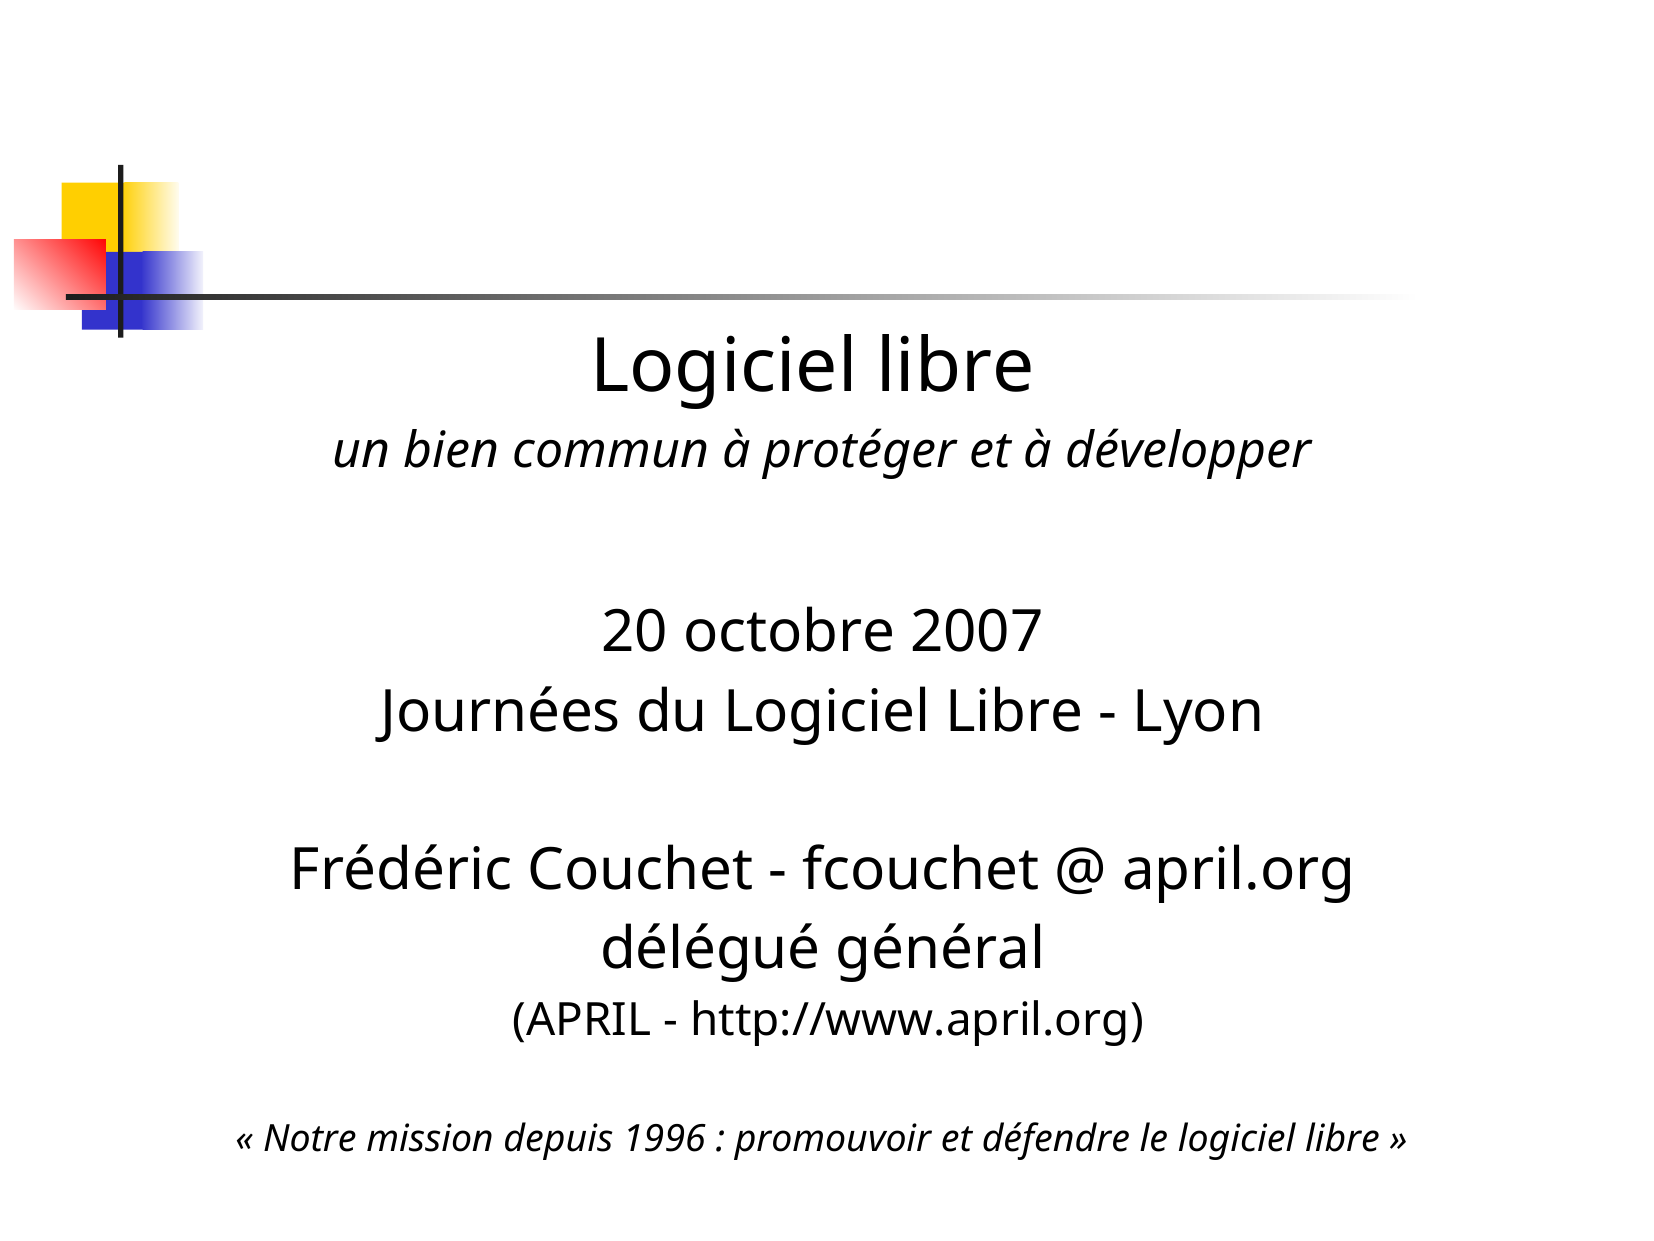

# Logiciel libre
un bien commun à protéger et à développer
20 octobre 2007
Journées du Logiciel Libre - Lyon
Frédéric Couchet - fcouchet @ april.org
délégué général
 (APRIL - http://www.april.org)
« Notre mission depuis 1996 : promouvoir et défendre le logiciel libre »